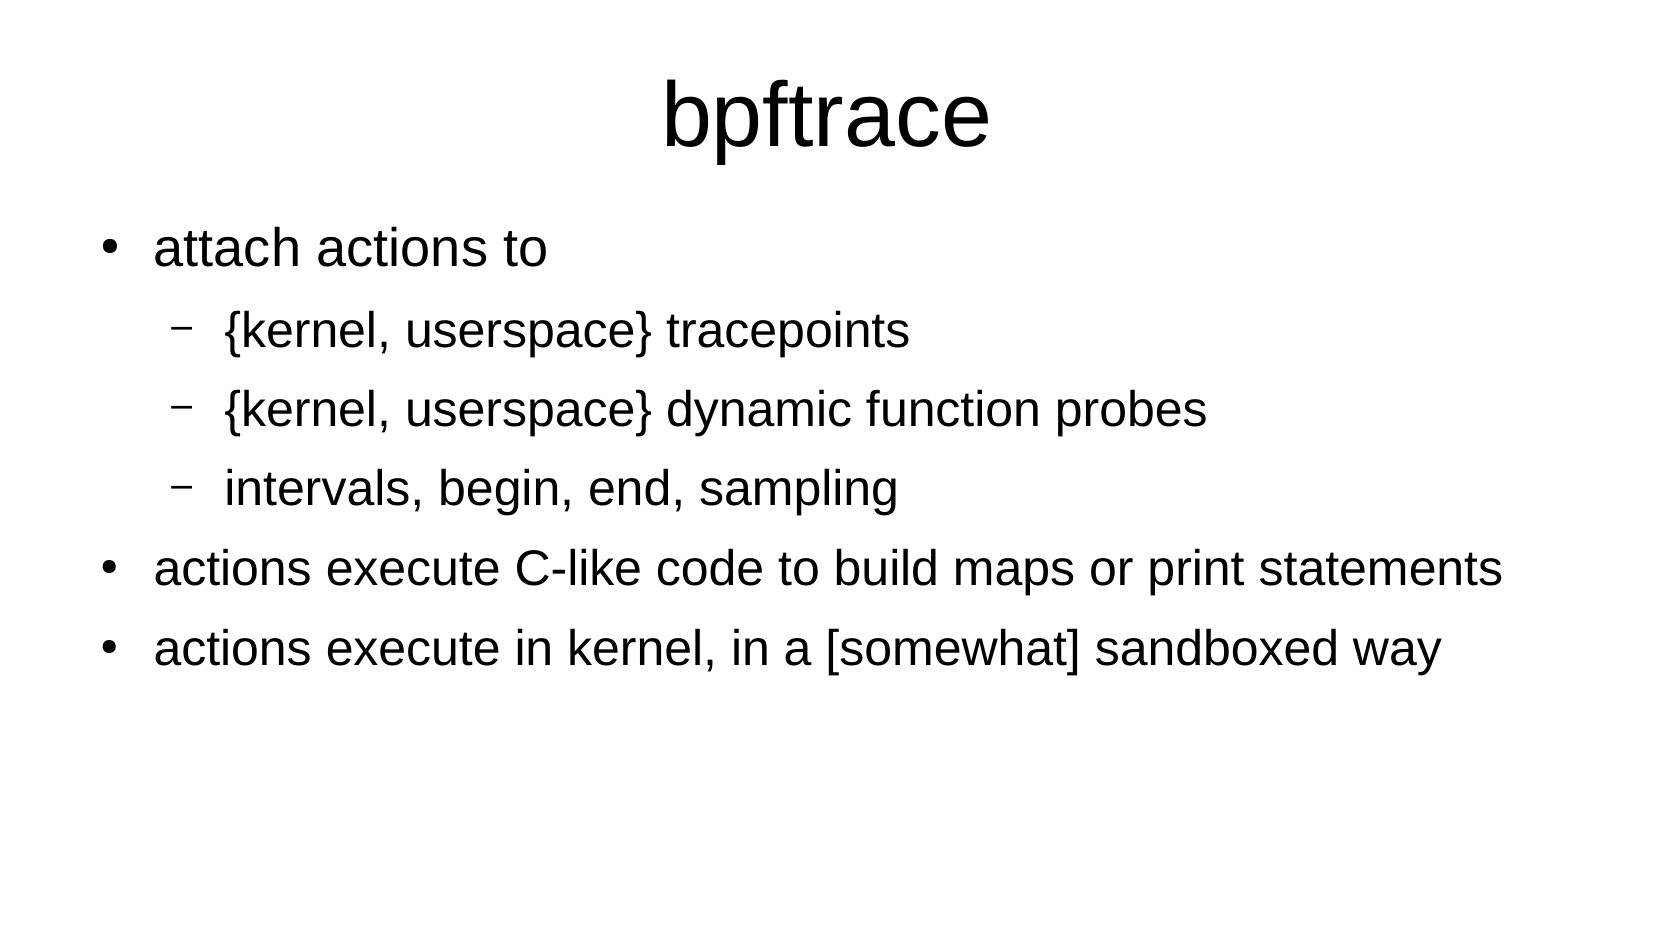

# bpftrace
attach actions to
{kernel, userspace} tracepoints
{kernel, userspace} dynamic function probes
intervals, begin, end, sampling
actions execute C-like code to build maps or print statements
actions execute in kernel, in a [somewhat] sandboxed way